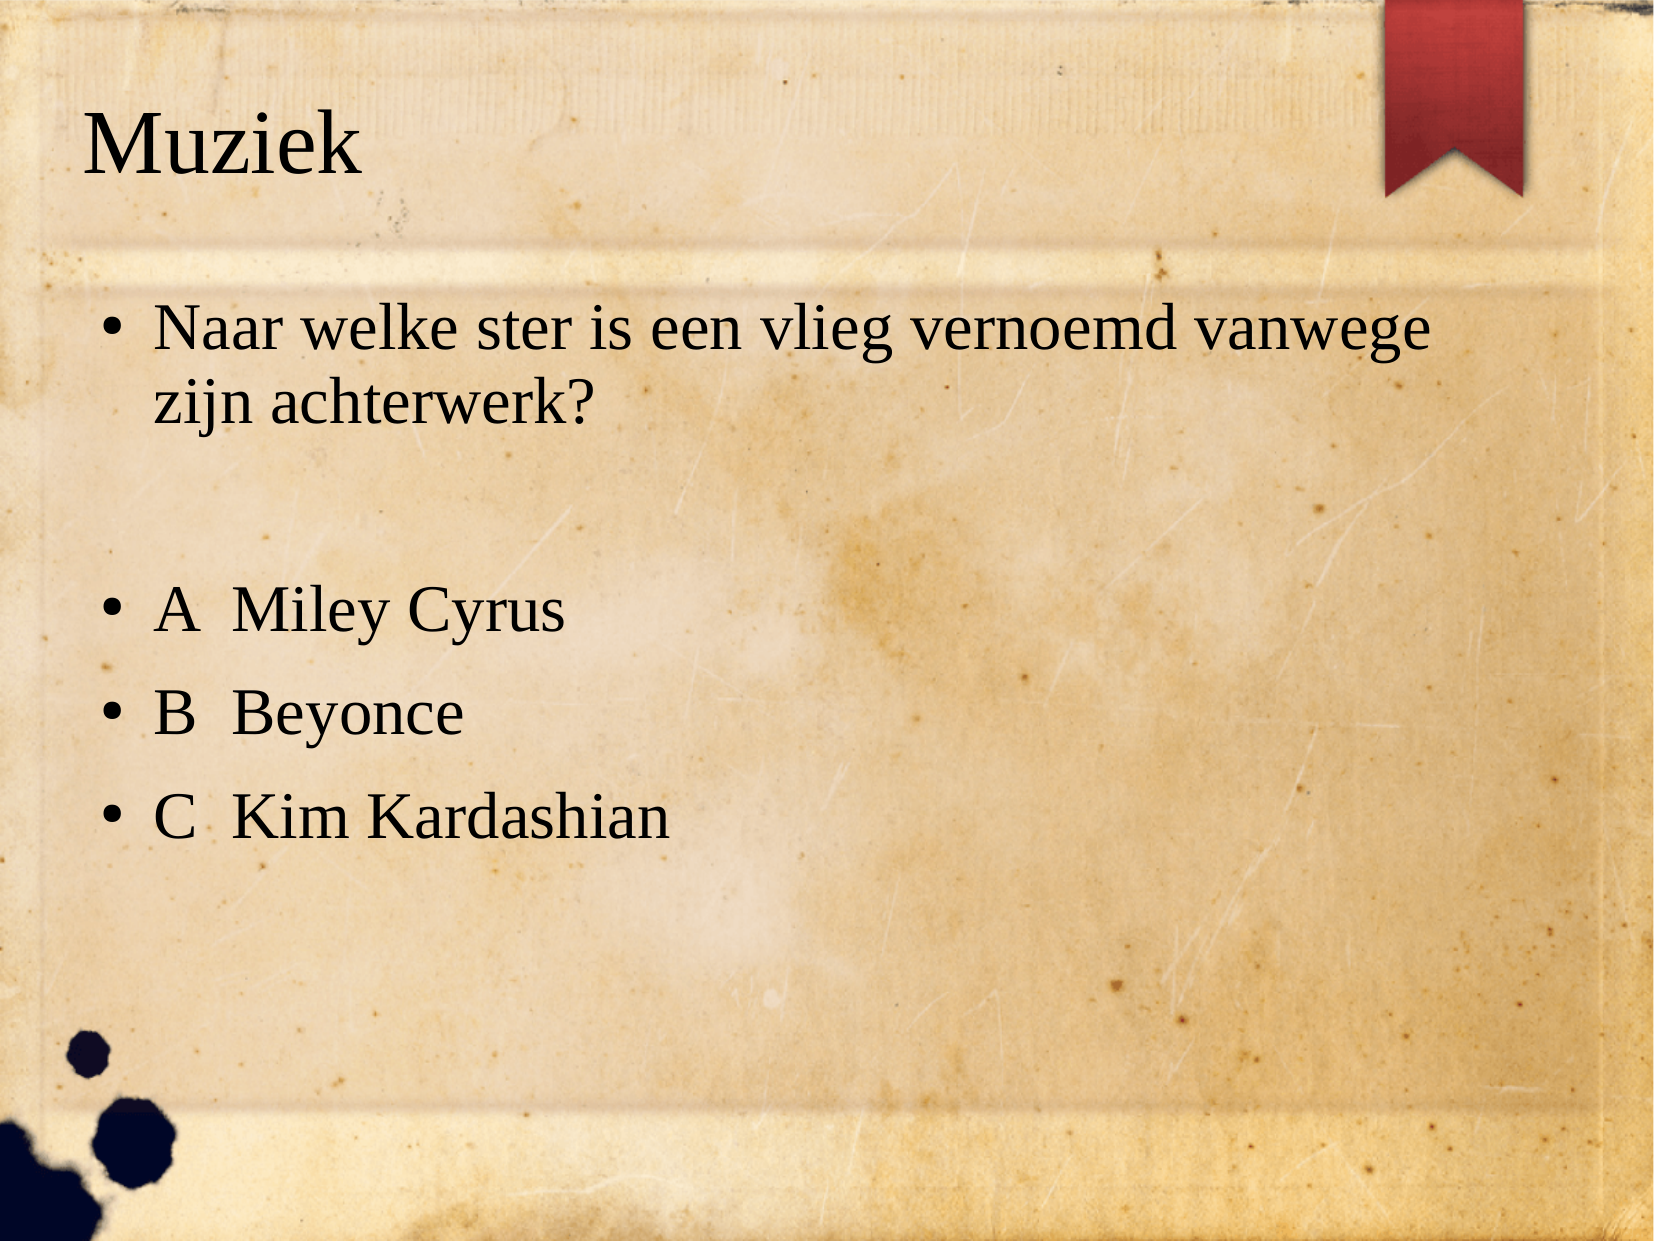

# Muziek
Naar welke ster is een vlieg vernoemd vanwege zijn achterwerk?
A Miley Cyrus
B Beyonce
C Kim Kardashian